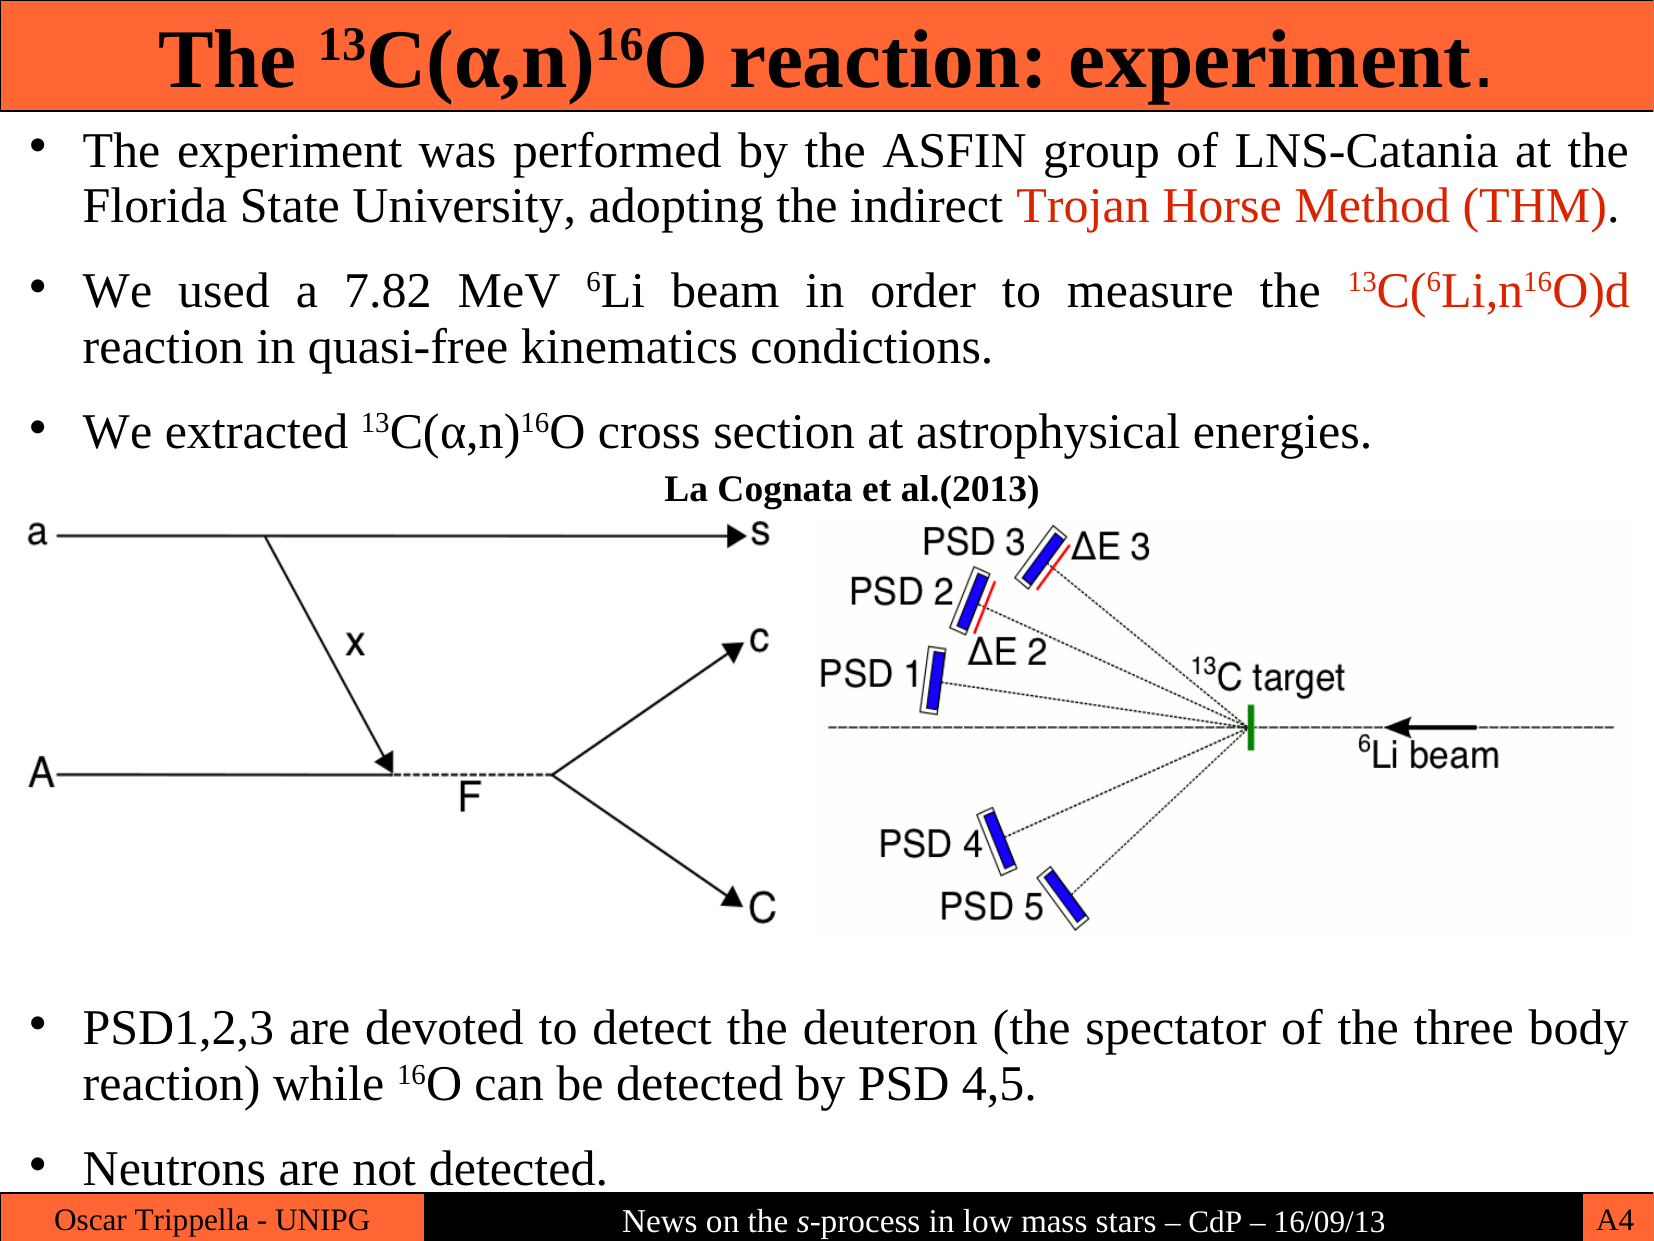

The 13C(α,n)16O reaction: experiment.
# The experiment was performed by the ASFIN group of LNS-Catania at the Florida State University, adopting the indirect Trojan Horse Method (THM).
We used a 7.82 MeV 6Li beam in order to measure the 13C(6Li,n16O)d reaction in quasi-free kinematics condictions.
We extracted 13C(α,n)16O cross section at astrophysical energies.
PSD1,2,3 are devoted to detect the deuteron (the spectator of the three body reaction) while 16O can be detected by PSD 4,5.
Neutrons are not detected.
La Cognata et al.(2013)
Oscar Trippella - UNIPG
News on the s-process in low mass stars – CdP – 16/09/13
A4